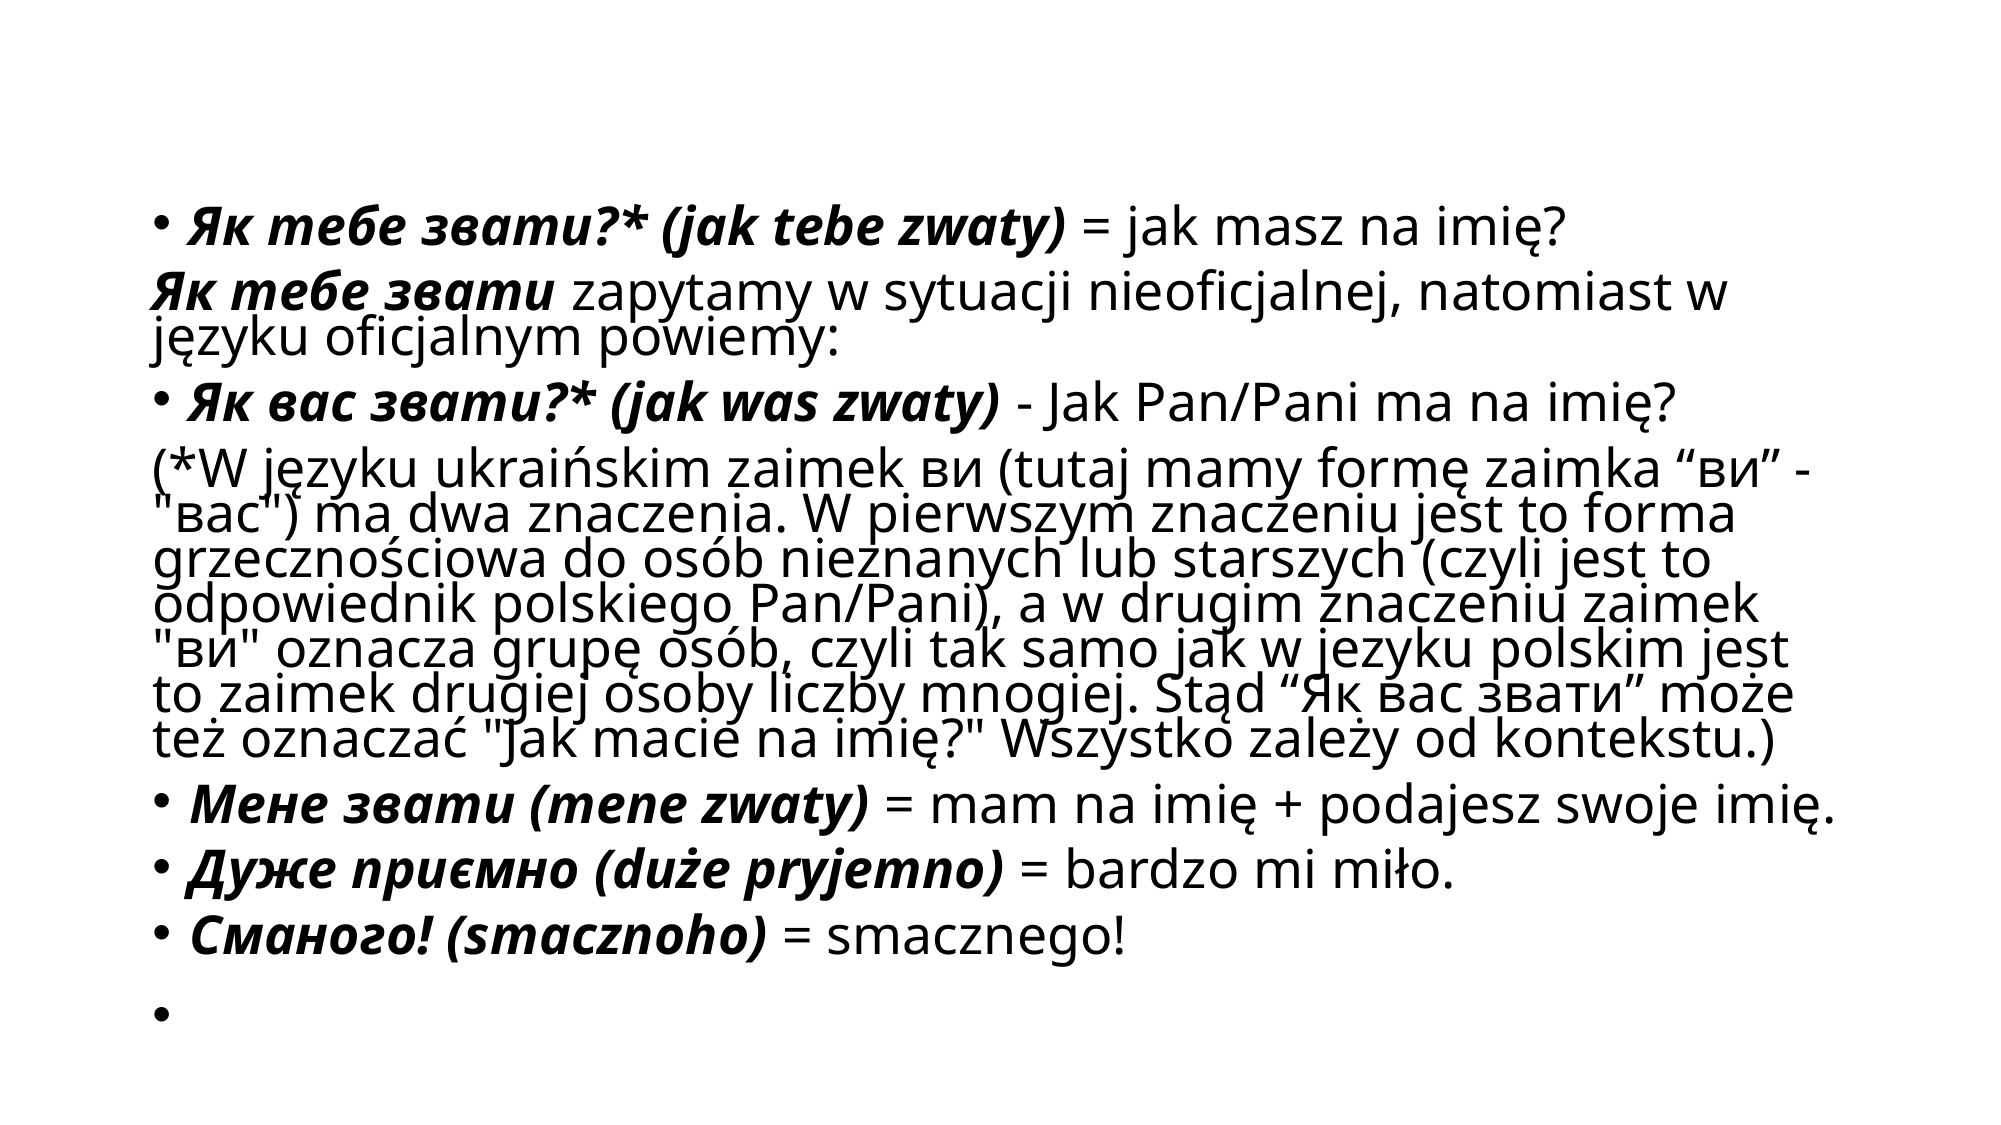

# Як тебе звати?* (jak tebe zwaty) = jak masz na imię?
Як тебе звати zapytamy w sytuacji nieoficjalnej, natomiast w języku oficjalnym powiemy:
Як вас звати?* (jak was zwaty) - Jak Pan/Pani ma na imię?
(*W języku ukraińskim zaimek ви (tutaj mamy formę zaimka “ви” - "вас") ma dwa znaczenia. W pierwszym znaczeniu jest to forma grzecznościowa do osób nieznanych lub starszych (czyli jest to odpowiednik polskiego Pan/Pani), a w drugim znaczeniu zaimek "ви" oznacza grupę osób, czyli tak samo jak w jezyku polskim jest to zaimek drugiej osoby liczby mnogiej. Stąd “Як вас звати” może też oznaczać "Jak macie na imię?" Wszystko zależy od kontekstu.)
Мене звати (mene zwaty) = mam na imię + podajesz swoje imię.
Дуже приємно (duże pryjemno) = bardzo mi miło.
Сманого! (smacznoho) = smacznego!